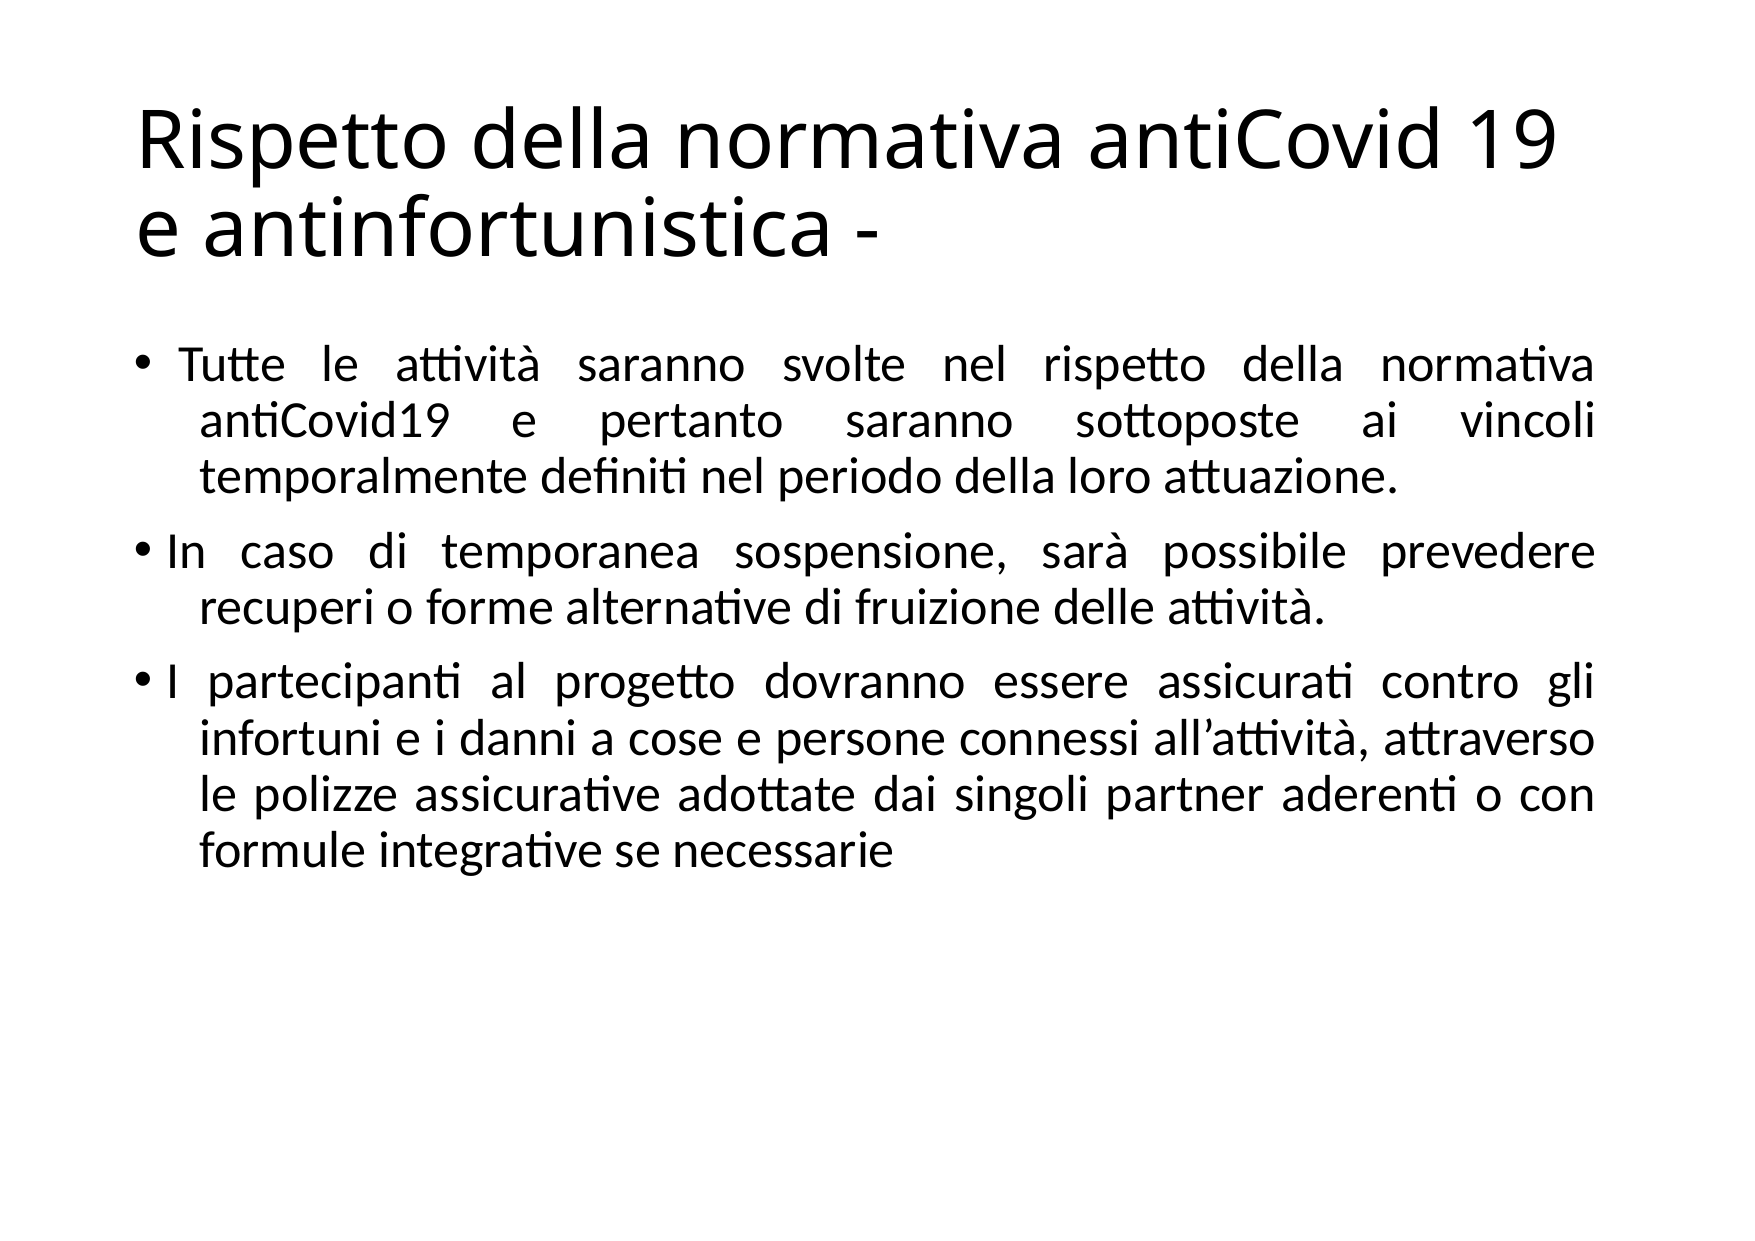

# Rispetto della normativa antiCovid 19 e antinfortunistica -
 Tutte le attività saranno svolte nel rispetto della normativa antiCovid19 e pertanto saranno sottoposte ai vincoli temporalmente definiti nel periodo della loro attuazione.
In caso di temporanea sospensione, sarà possibile prevedere recuperi o forme alternative di fruizione delle attività.
I partecipanti al progetto dovranno essere assicurati contro gli infortuni e i danni a cose e persone connessi all’attività, attraverso le polizze assicurative adottate dai singoli partner aderenti o con formule integrative se necessarie